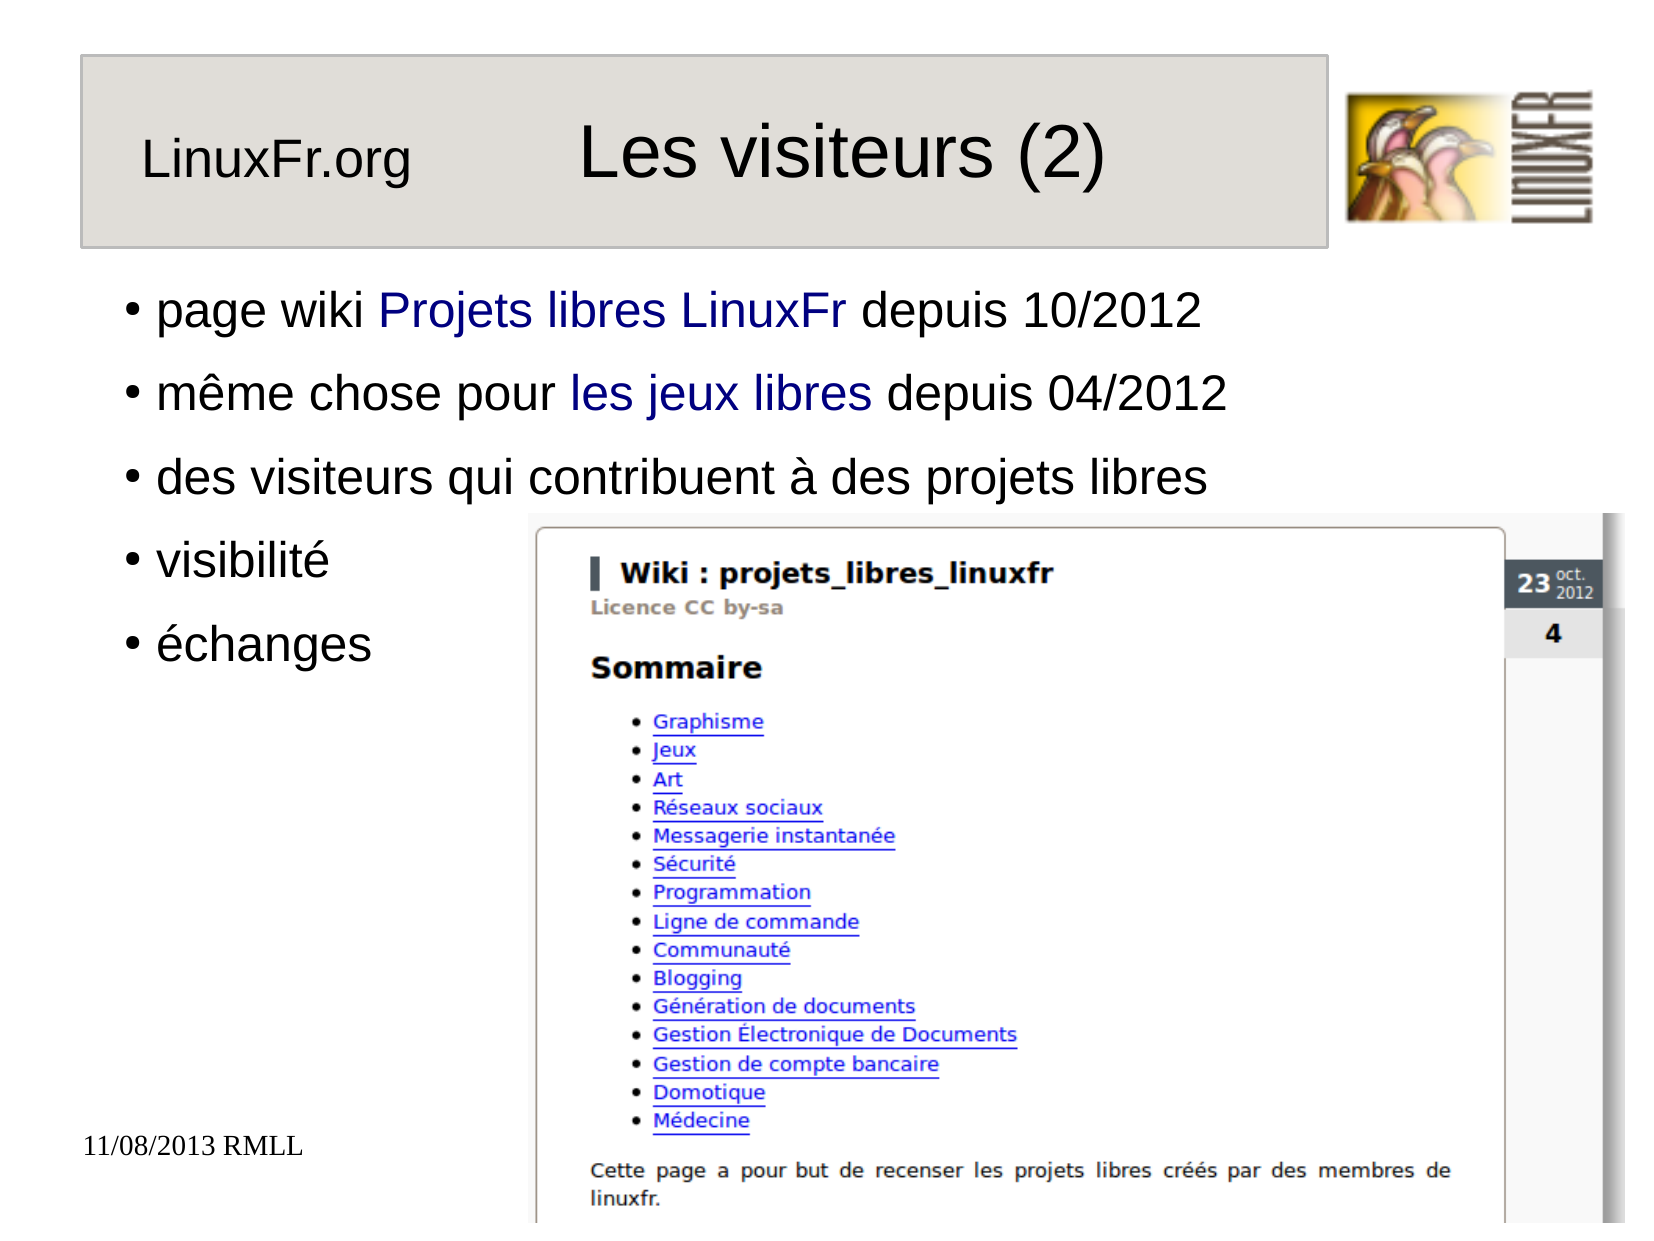

# LinuxFr.org Les visiteurs (2)
 page wiki Projets libres LinuxFr depuis 10/2012
 même chose pour les jeux libres depuis 04/2012
 des visiteurs qui contribuent à des projets libres
 visibilité
 échanges